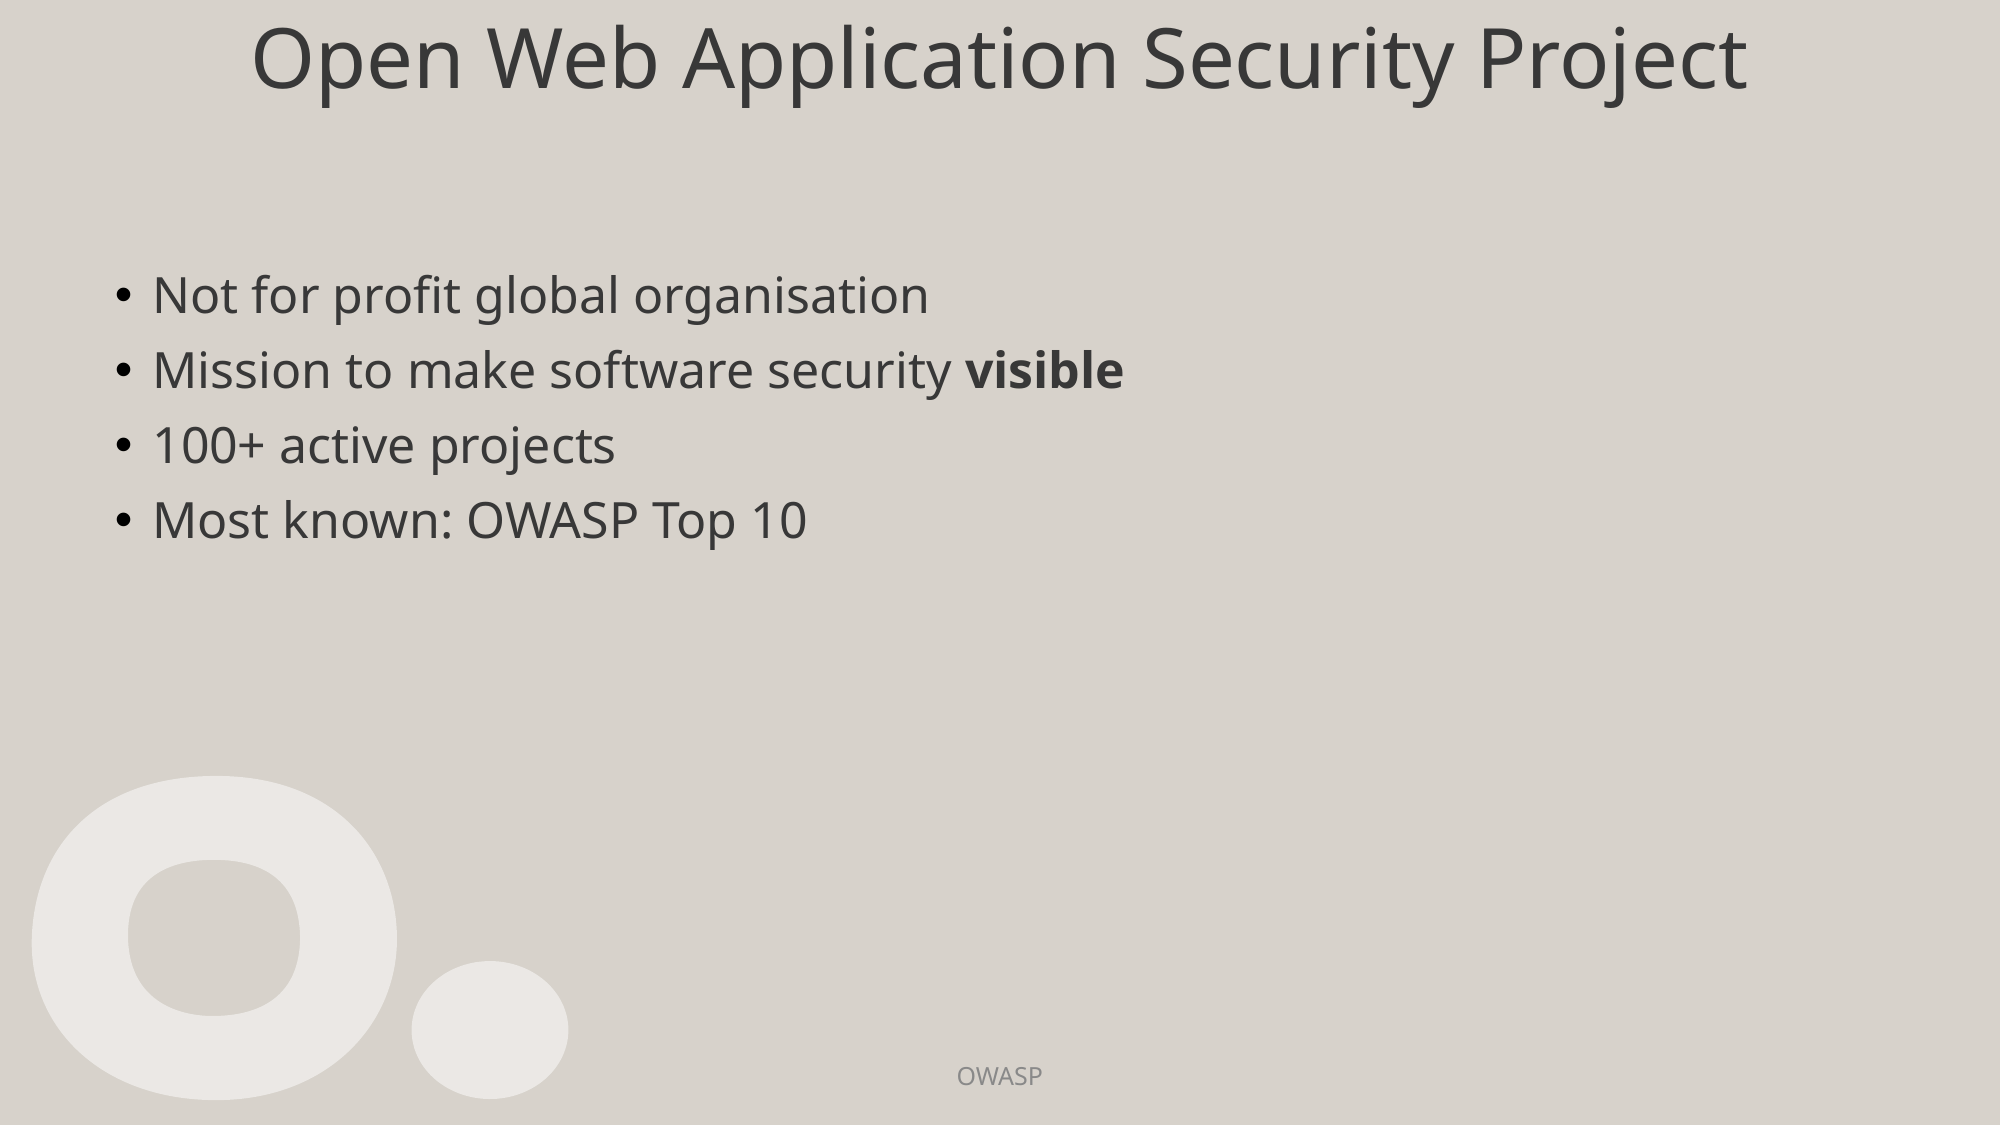

Open Web Application Security Project
# Not for profit global organisation
Mission to make software security visible
100+ active projects
Most known: OWASP Top 10
OWASP